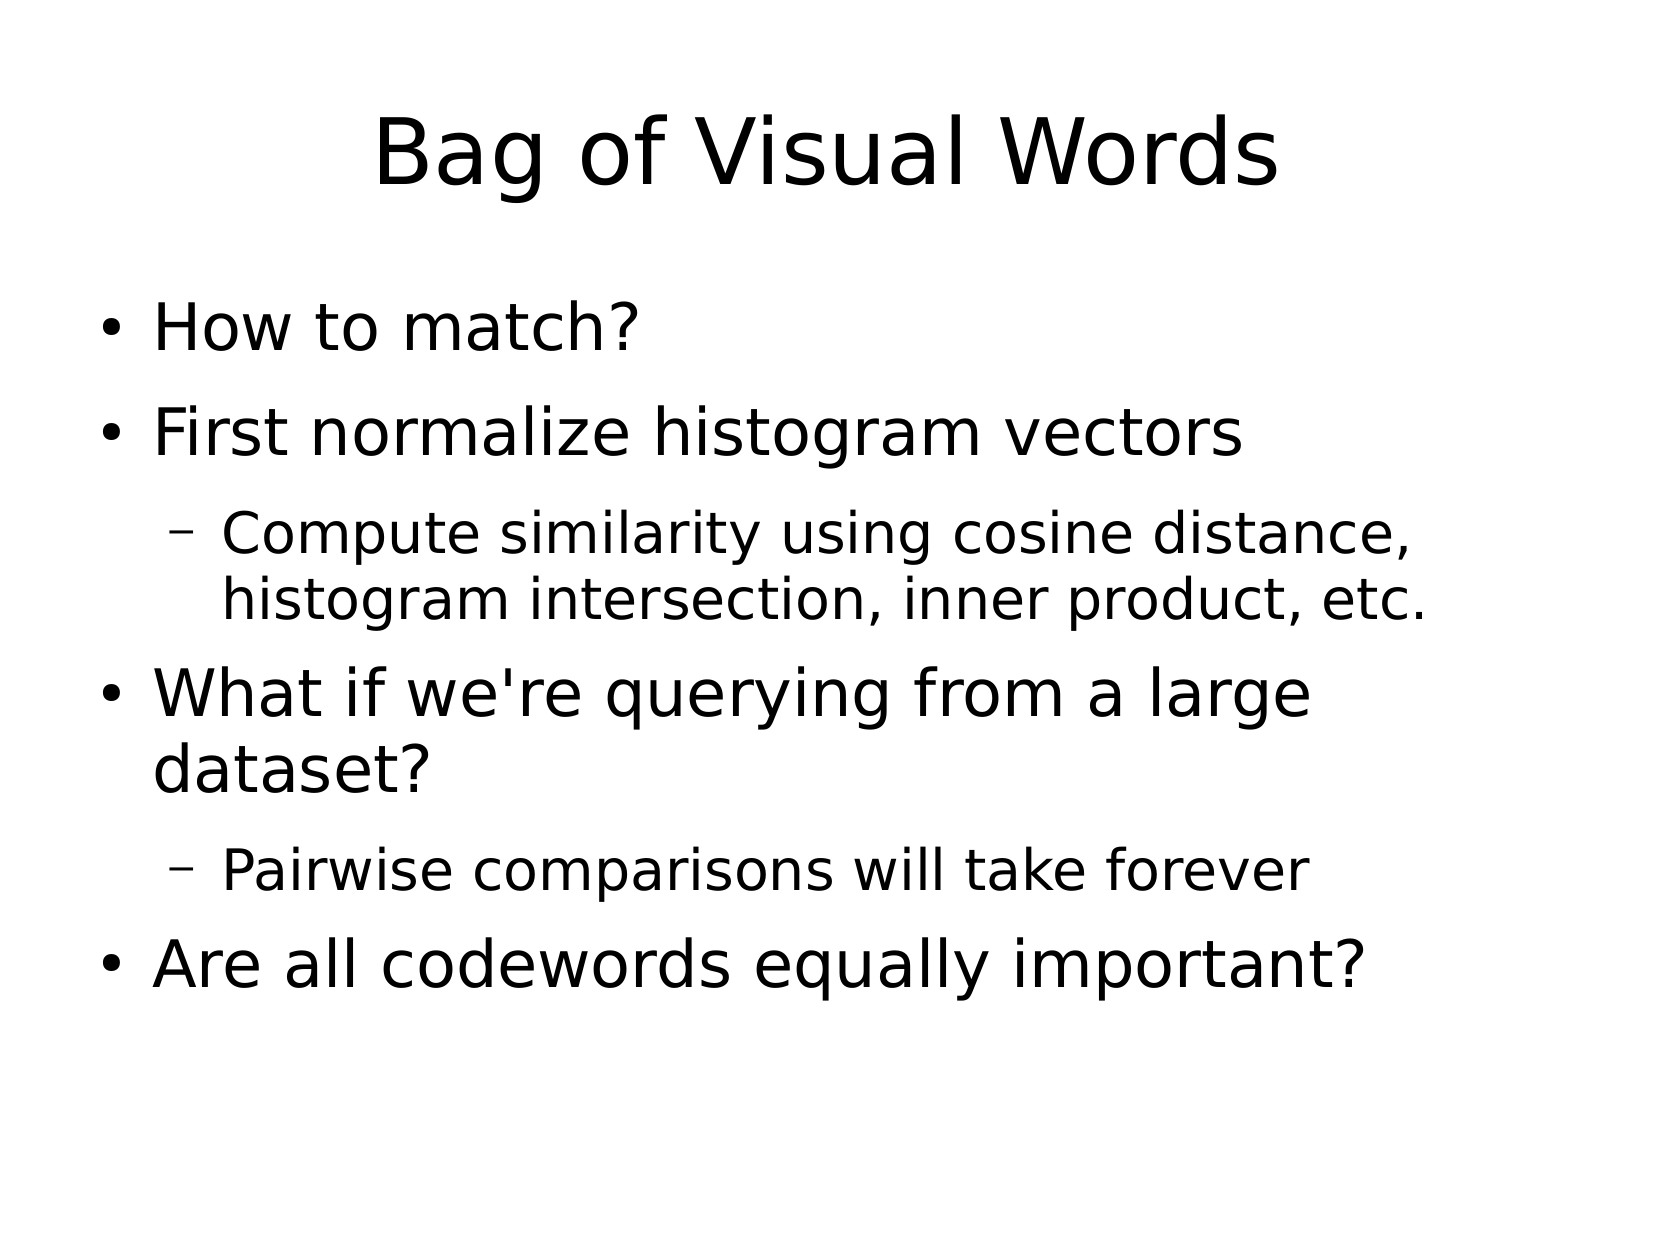

# Bag of Visual Words
How to match?
First normalize histogram vectors
Compute similarity using cosine distance, histogram intersection, inner product, etc.
What if we're querying from a large dataset?
Pairwise comparisons will take forever
Are all codewords equally important?